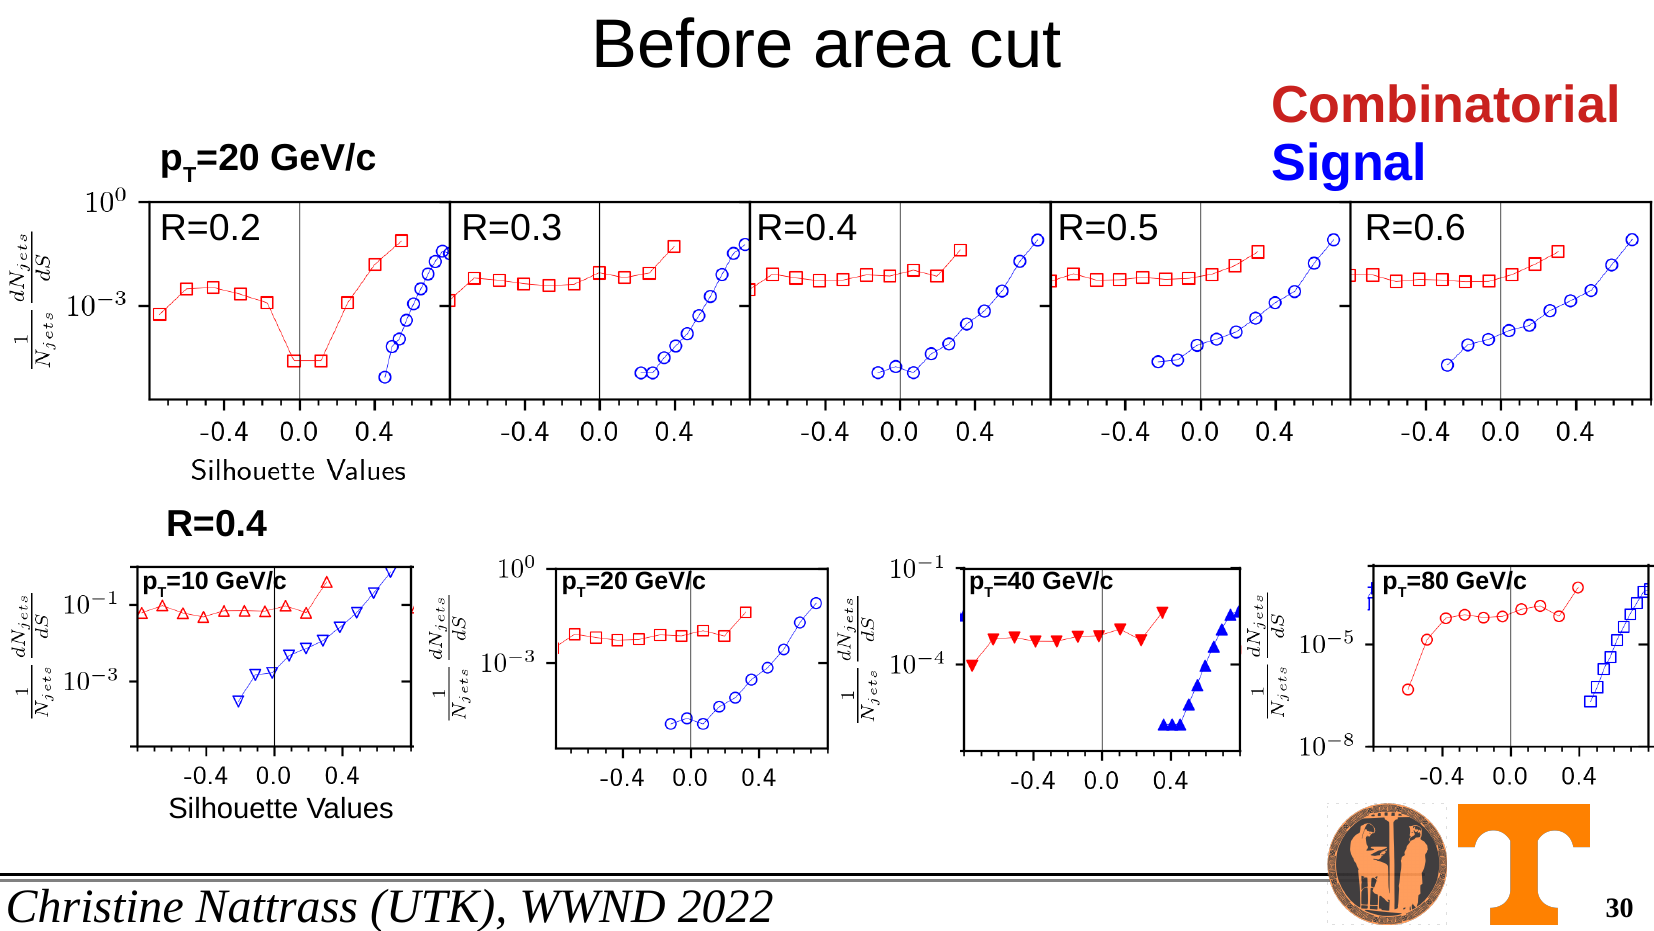

# Before area cut
Combinatorial
Signal
pT=20 GeV/c
R=0.2
R=0.3
R=0.4
R=0.5
R=0.6
R=0.3
R=0.4
pT=10 GeV/c
pT=20 GeV/c
pT=40 GeV/c
pT=80 GeV/c
Silhouette Values